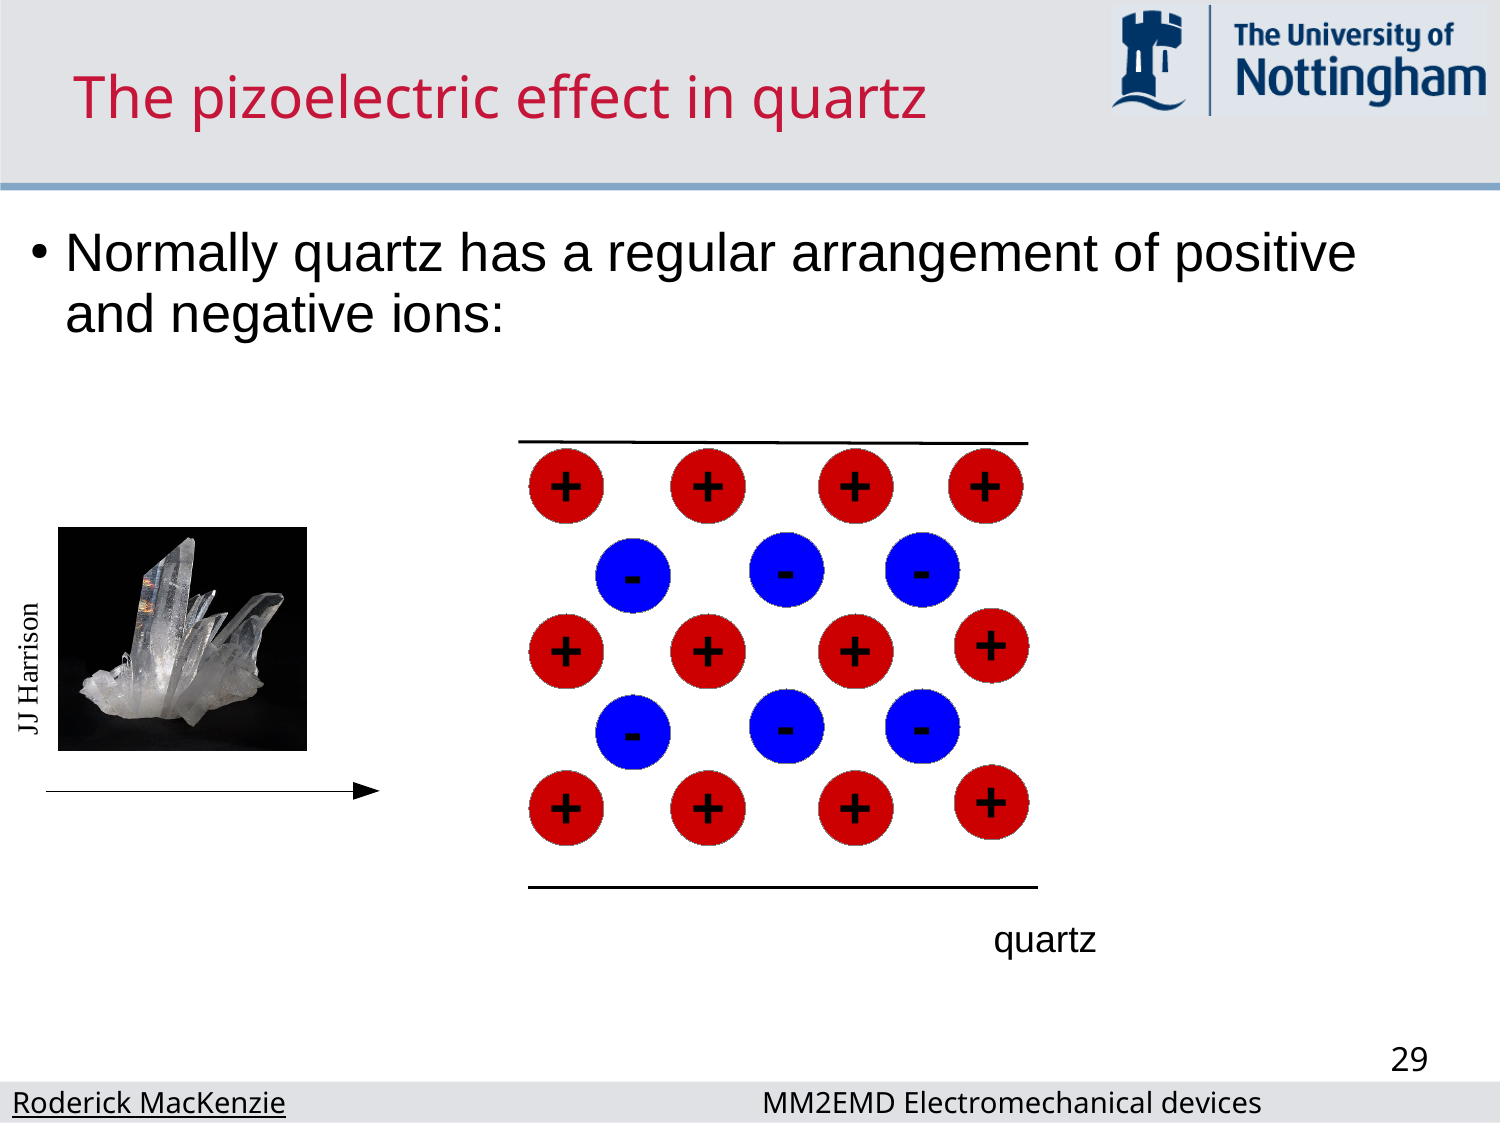

# The pizoelectric effect in quartz
Normally quartz has a regular arrangement of positive and negative ions:
+
+
+
+
-
-
-
JJ Harrison
+
+
+
+
-
-
-
+
+
+
+
quartz